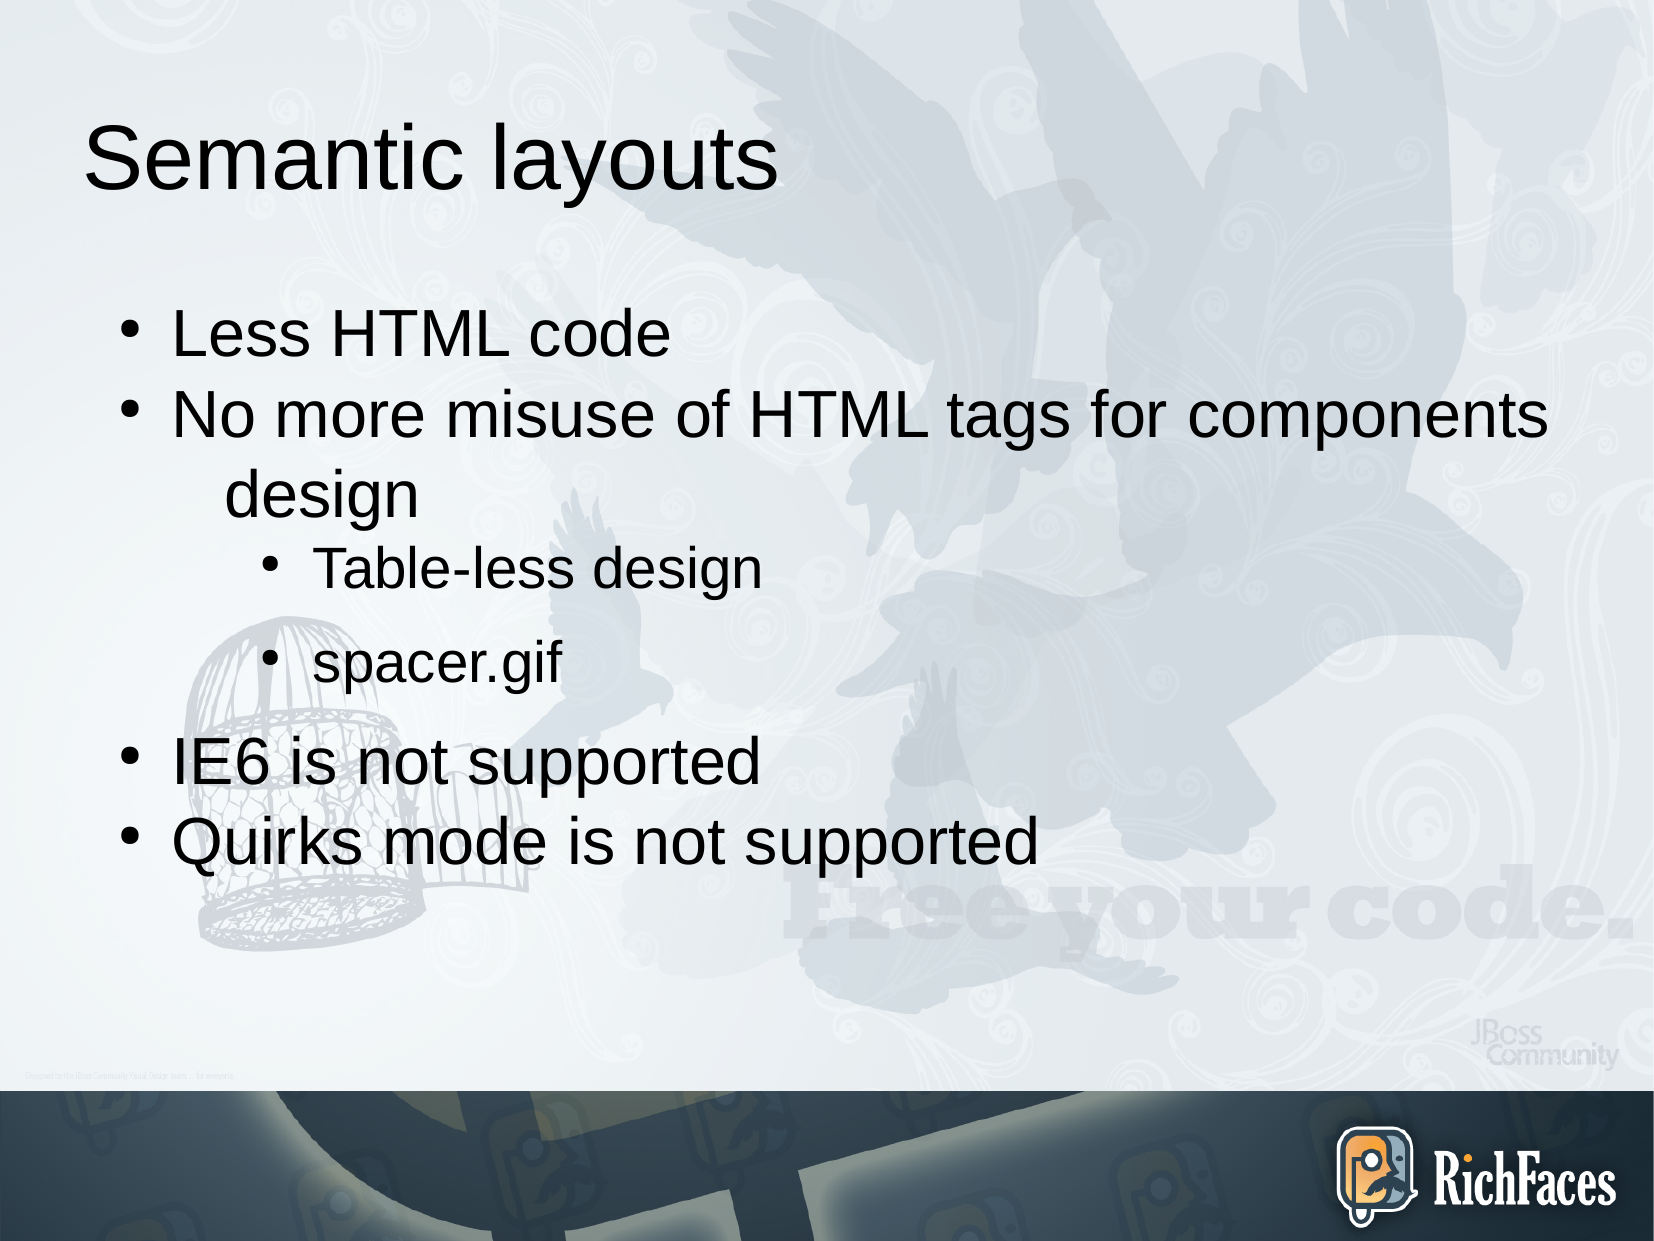

# Semantic layouts
Less HTML code
No more misuse of HTML tags for components design
Table-less design
spacer.gif
IE6 is not supported
Quirks mode is not supported